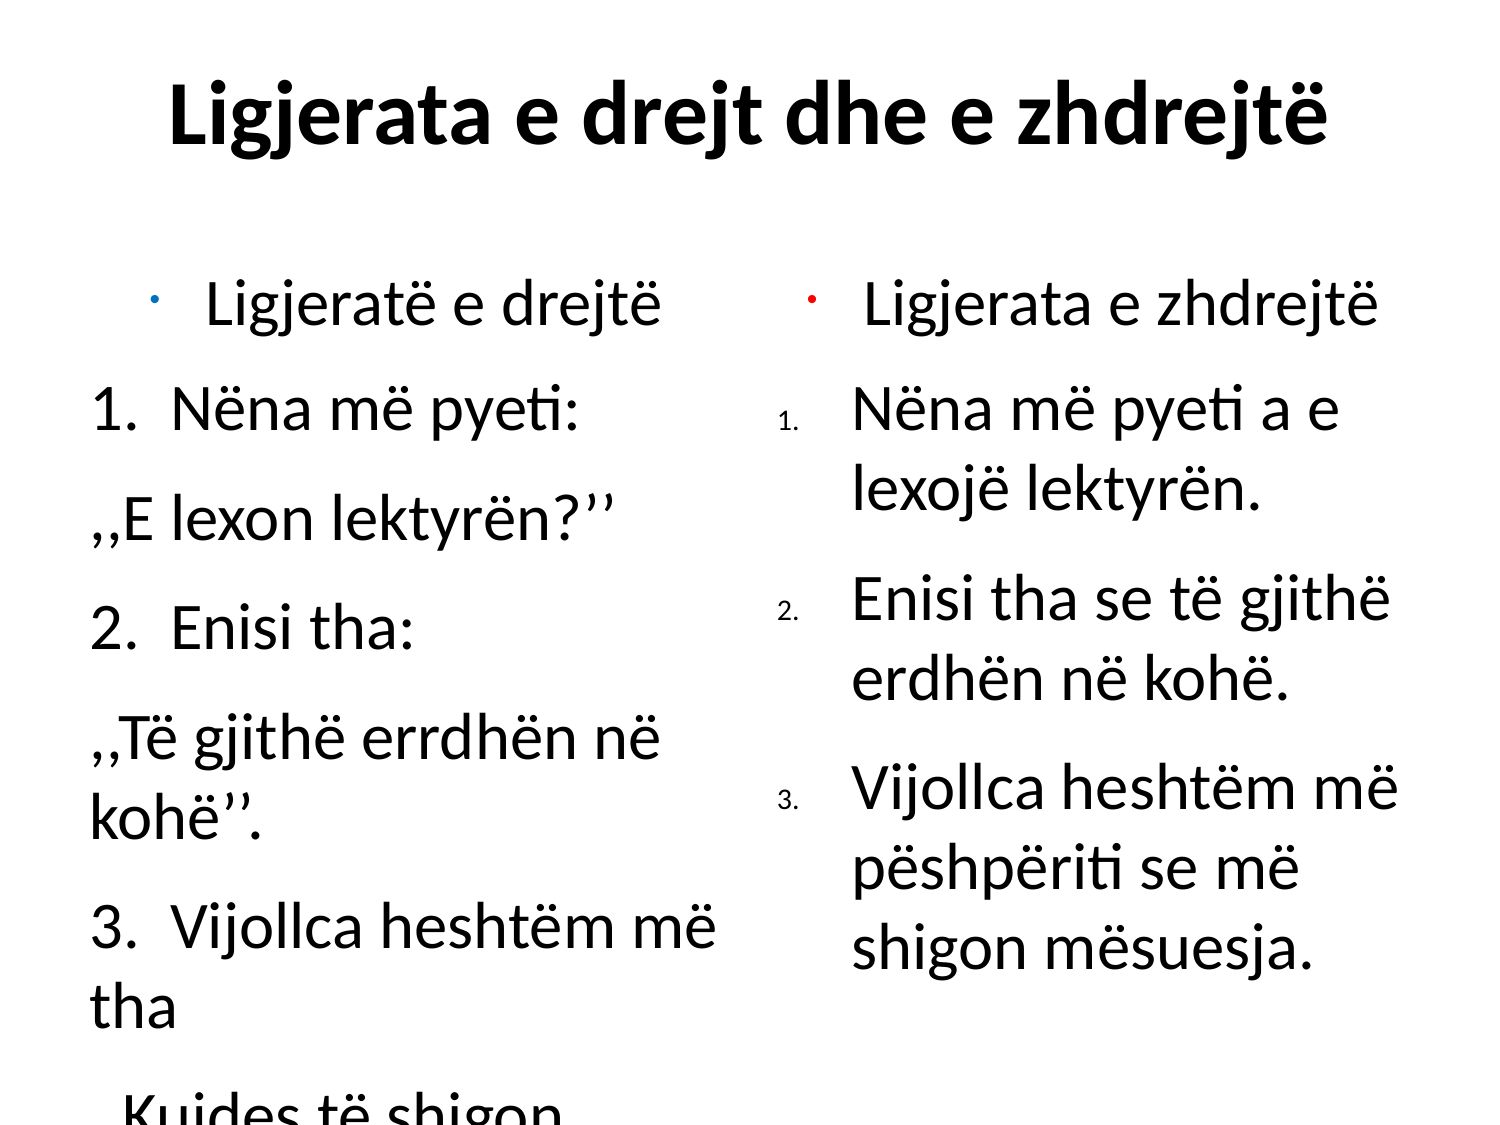

# Ligjerata e drejt dhe e zhdrejtë
Ligjeratë e drejtë
Ligjerata e zhdrejtë
1. Nëna më pyeti:
,,E lexon lektyrën?’’
2. Enisi tha:
,,Të gjithë errdhën në kohë’’.
3. Vijollca heshtëm më tha
,,Kujdes të shigon mësuesja!’’
Nëna më pyeti a e lexojë lektyrën.
Enisi tha se të gjithë erdhën në kohë.
Vijollca heshtëm më pëshpëriti se më shigon mësuesja.